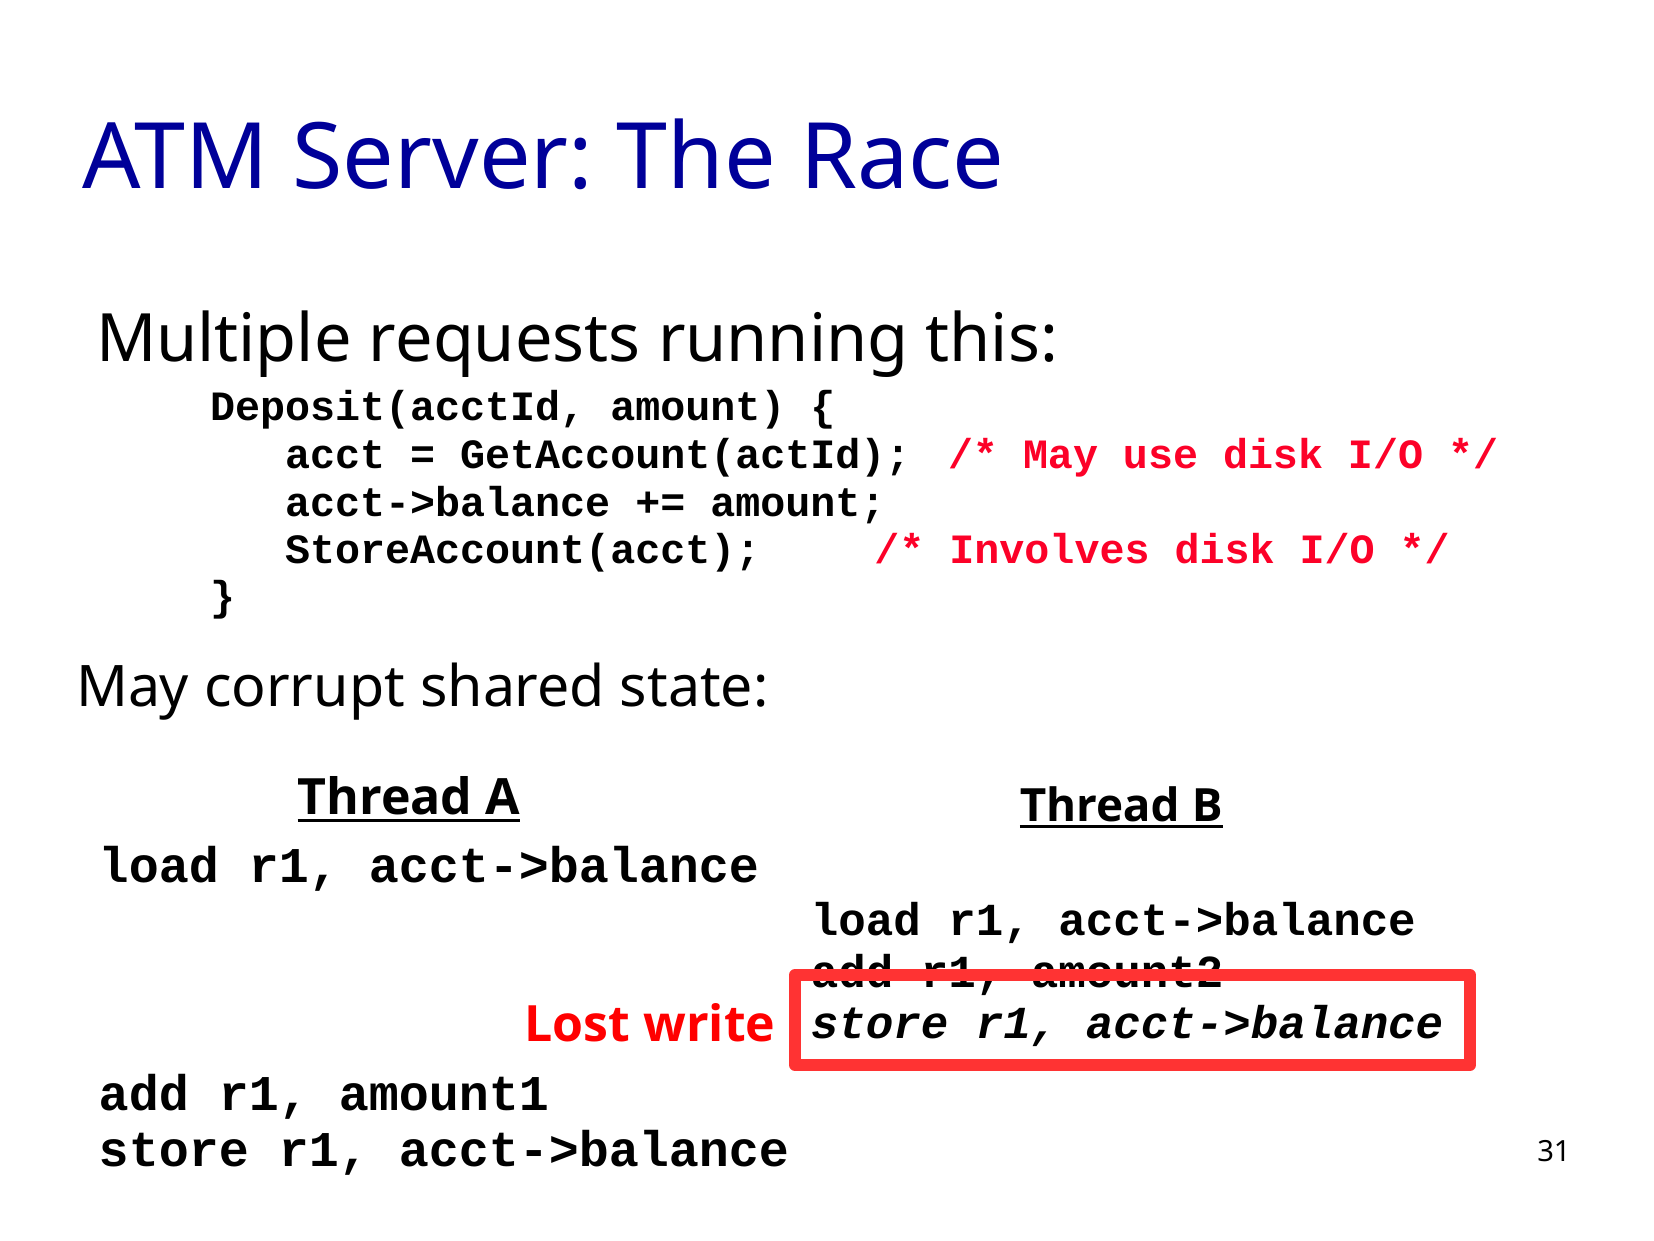

# ATM Server: The Race
Multiple requests running this:
	Deposit(acctId, amount) {
 acct = GetAccount(actId);	/* May use disk I/O */
 acct->balance += amount;
 StoreAccount(acct); 		/* Involves disk I/O */
}
May corrupt shared state:
Thread A
	load r1, acct->balance
	add r1, amount1
	store r1, acct->balance
Thread B
	load r1, acct->balance
	add r1, amount2
	store r1, acct->balance
Lost write
31